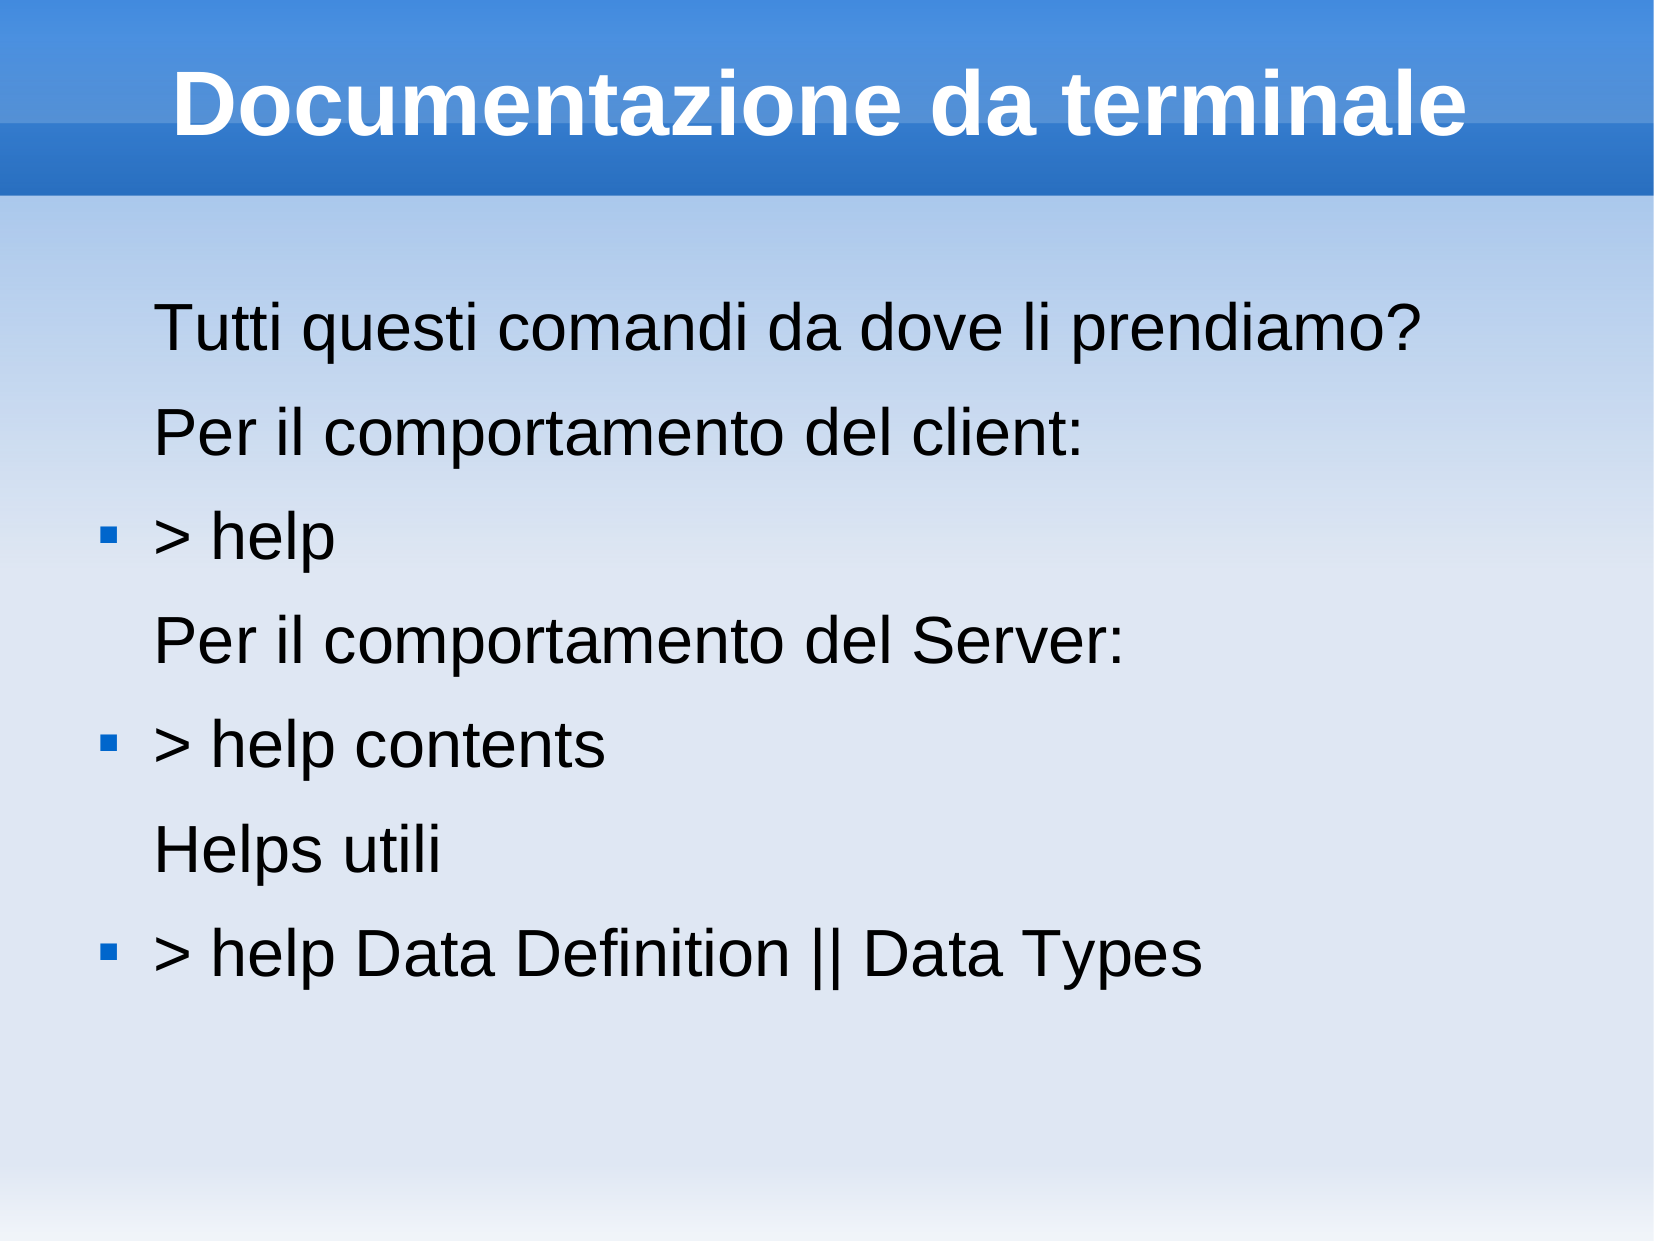

# Documentazione da terminale
Tutti questi comandi da dove li prendiamo?
Per il comportamento del client:
> help
Per il comportamento del Server:
> help contents
Helps utili
> help Data Definition || Data Types